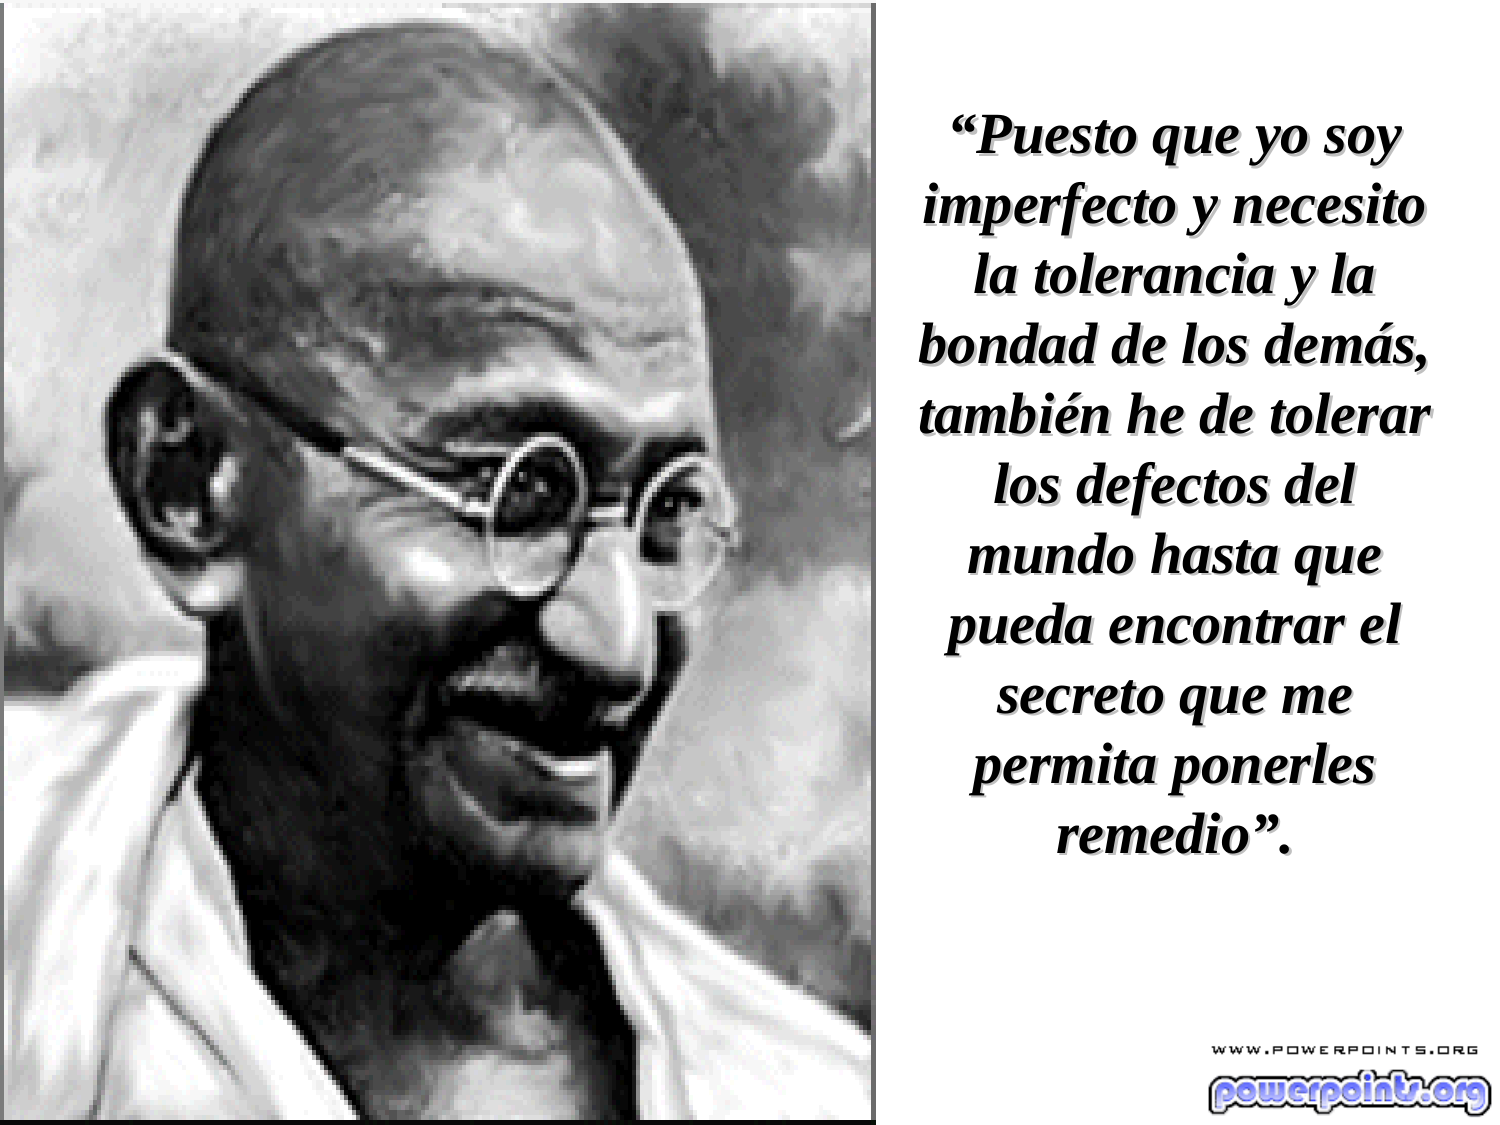

“Puesto que yo soy imperfecto y necesito la tolerancia y la bondad de los demás, también he de tolerar los defectos del mundo hasta que pueda encontrar el secreto que me permita ponerles remedio”.